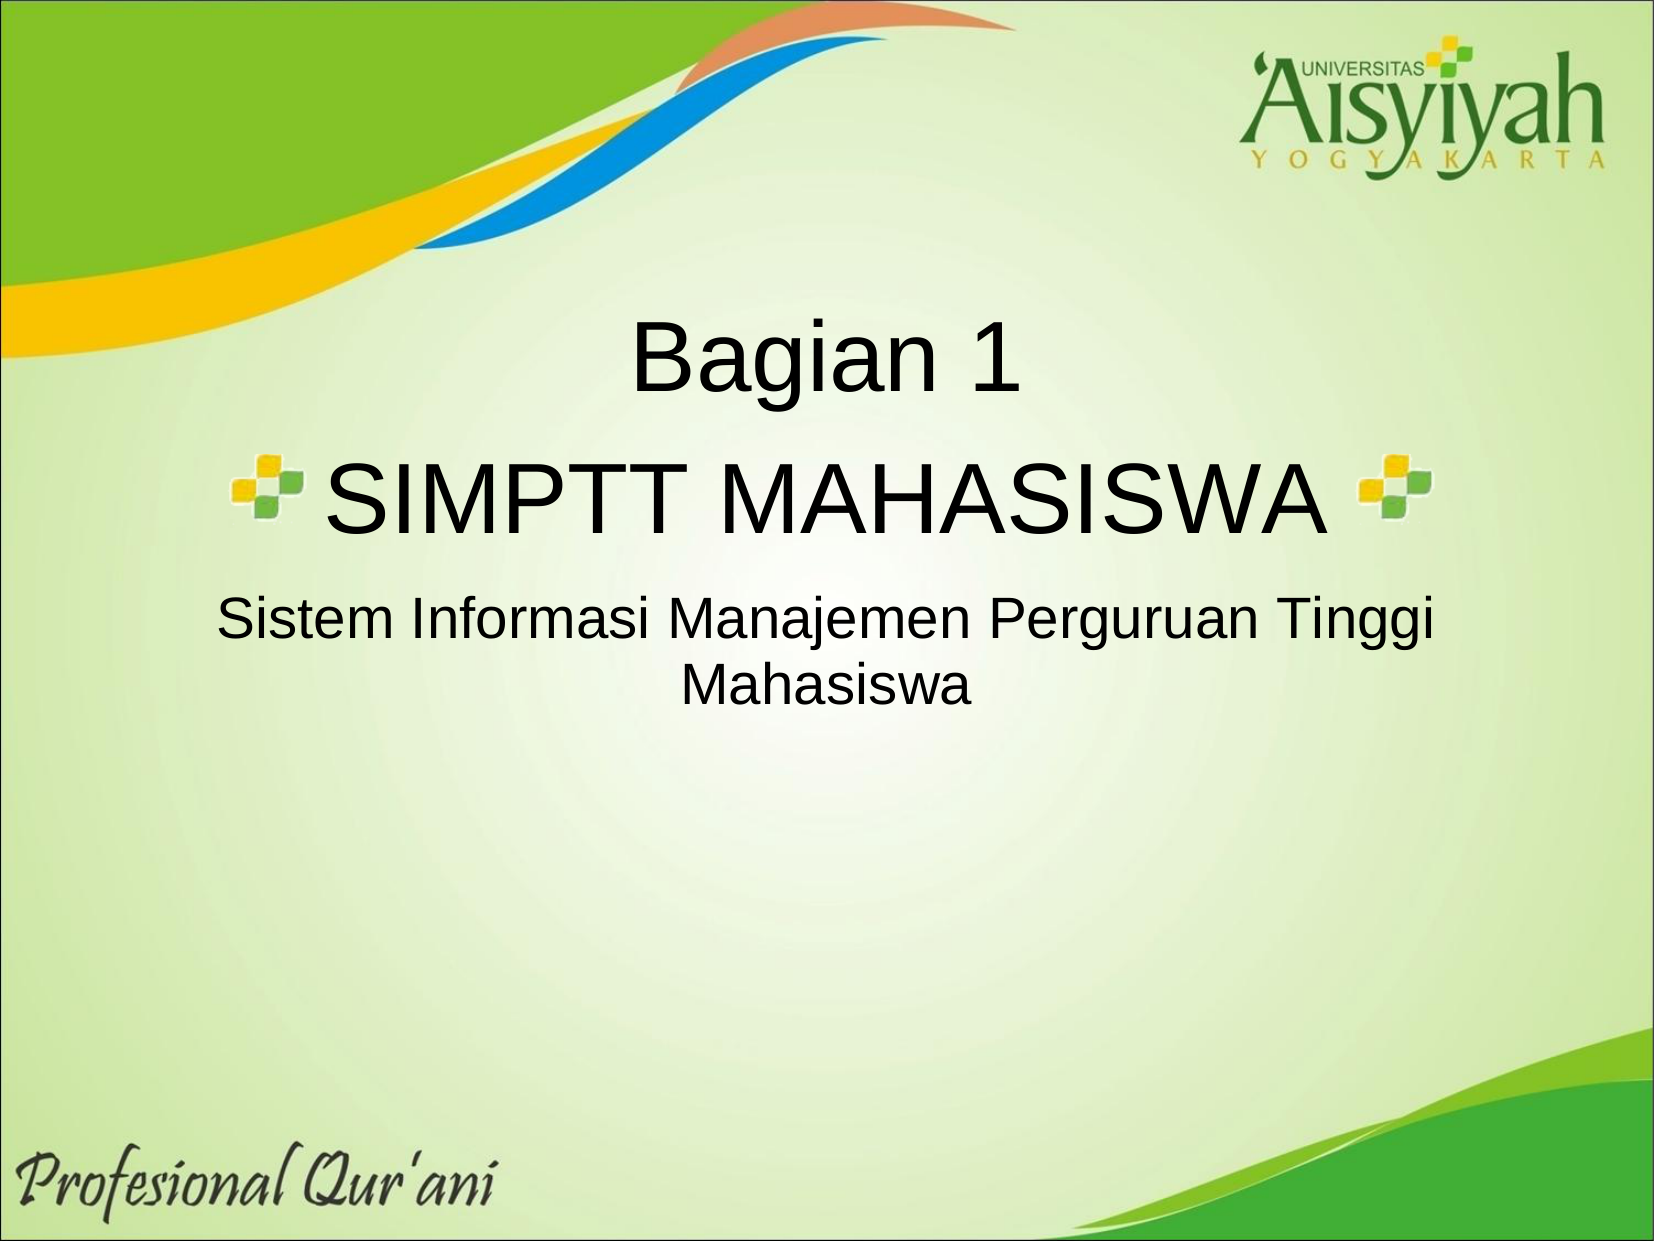

Bagian 1
 SIMPTT MAHASISWA
Sistem Informasi Manajemen Perguruan Tinggi Mahasiswa